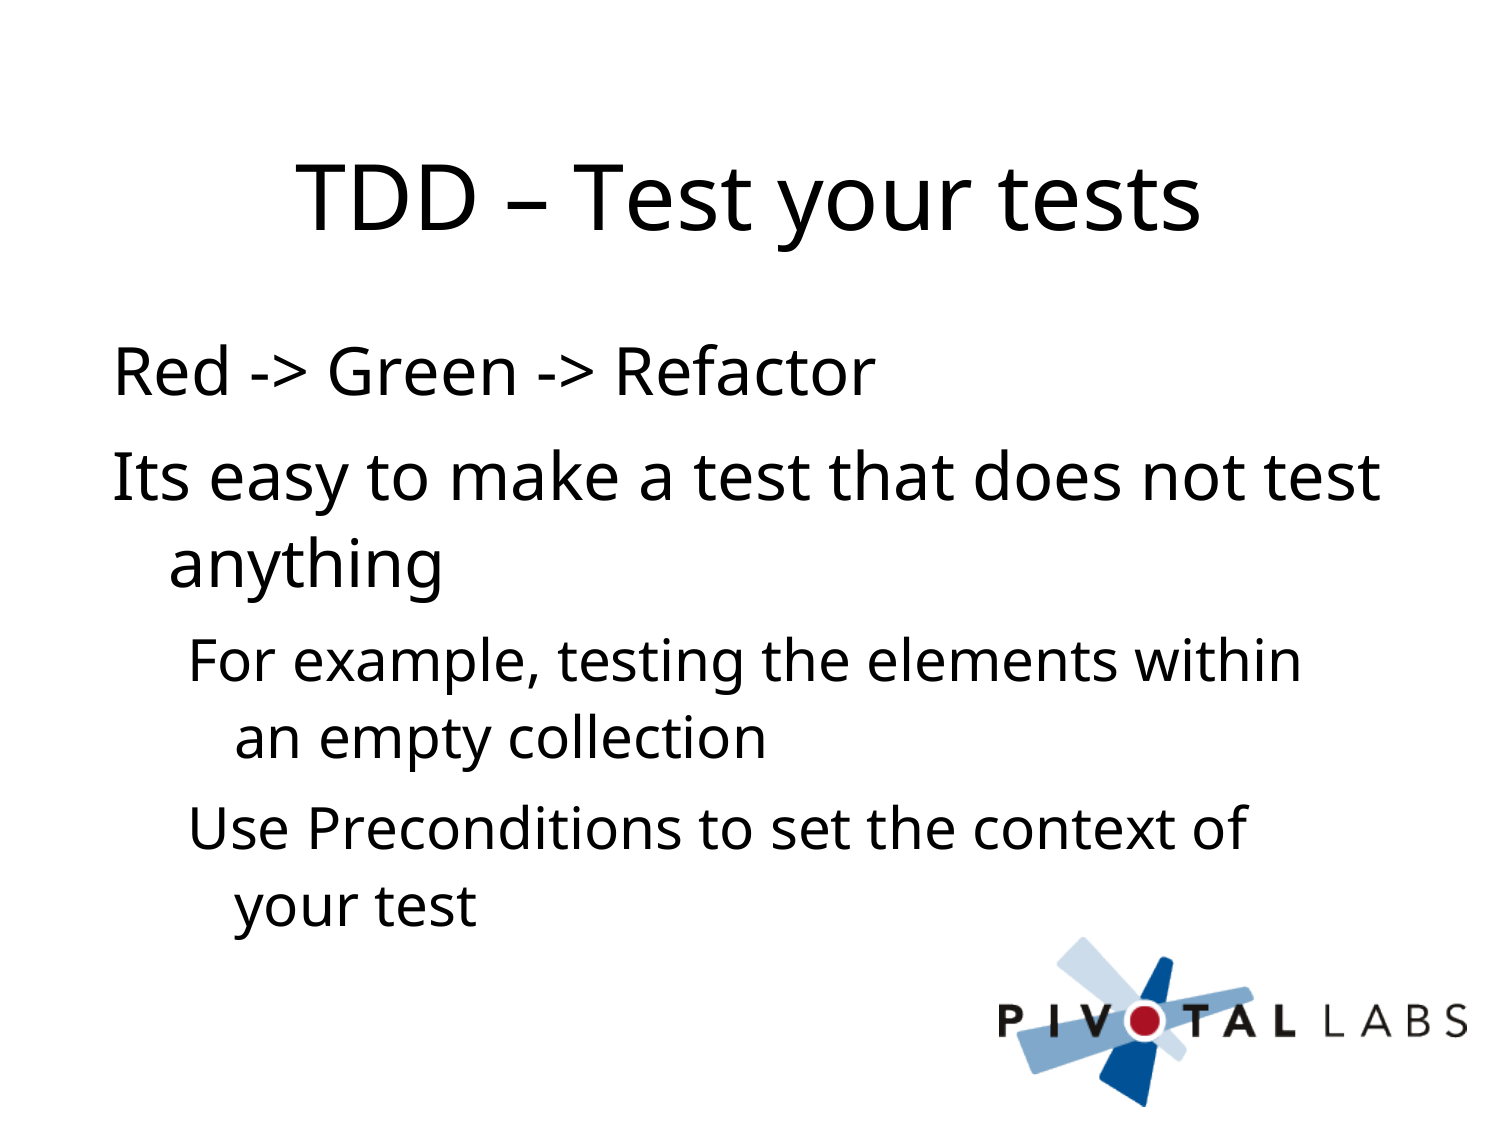

# TDD – Test your tests
Red -> Green -> Refactor
Its easy to make a test that does not test anything
For example, testing the elements within an empty collection
Use Preconditions to set the context of your test